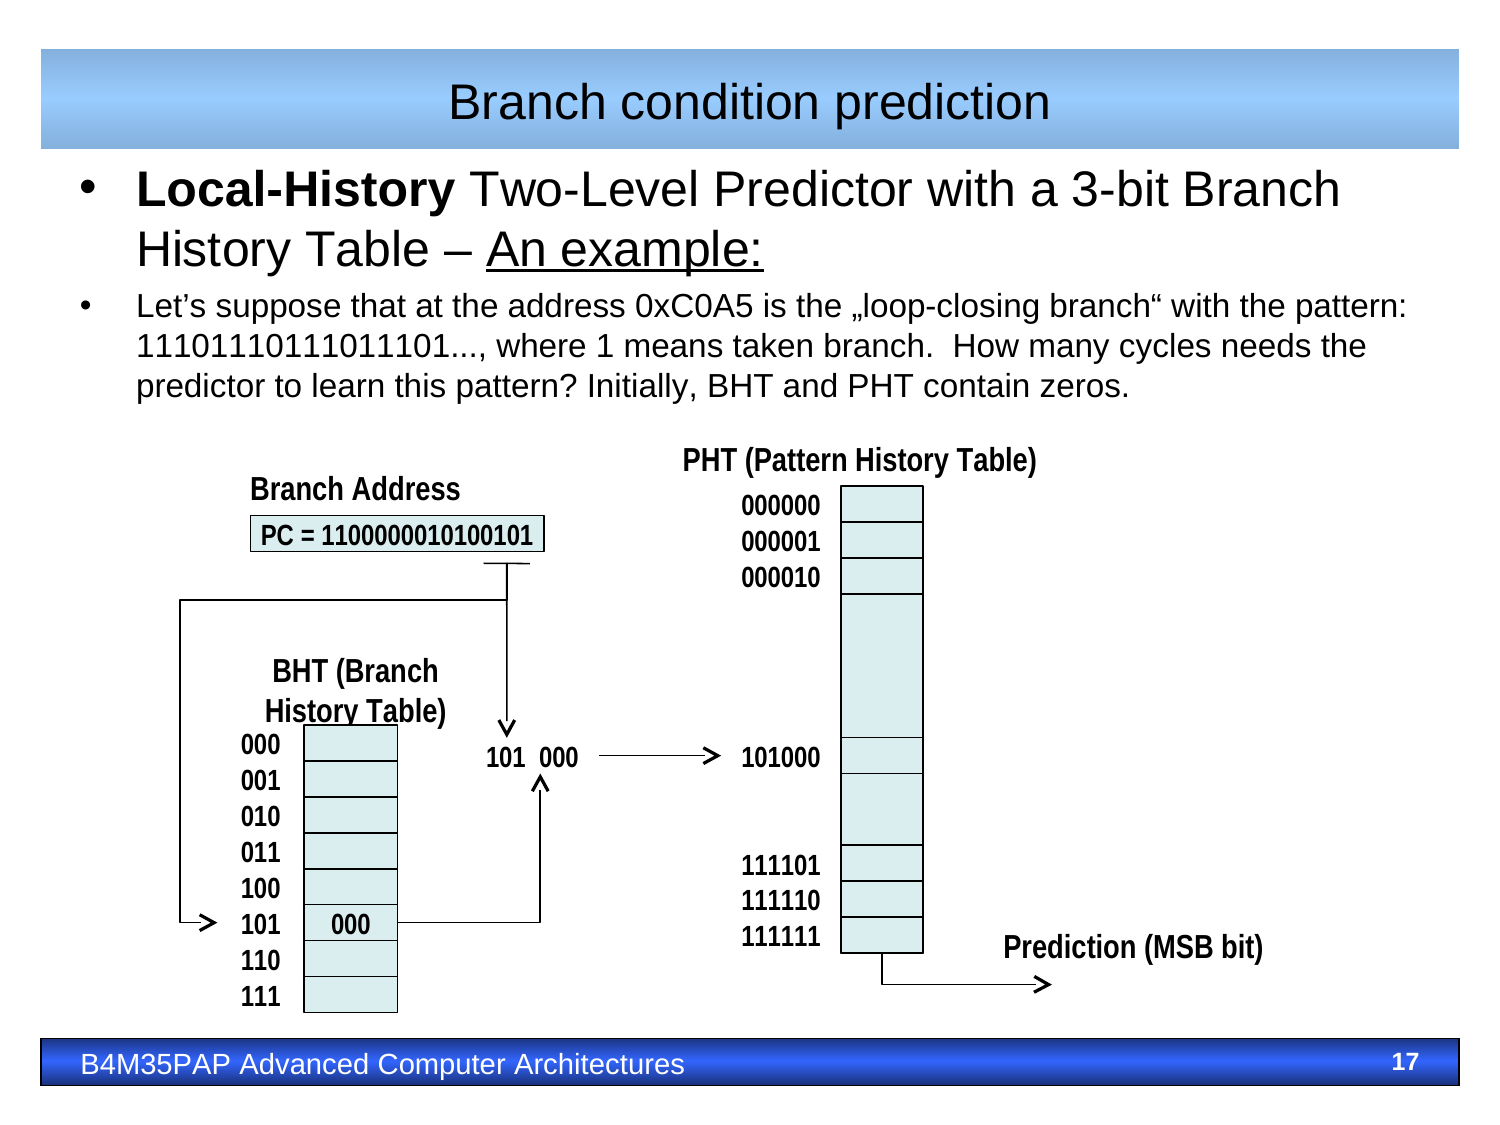

# Branch condition prediction
Local-History Two-Level Predictor with a 3-bit Branch History Table – An example:
Let’s suppose that at the address 0xC0A5 is the „loop-closing branch“ with the pattern: 11101110111011101..., where 1 means taken branch. How many cycles needs the predictor to learn this pattern? Initially, BHT and PHT contain zeros.
PHT (Pattern History Table)
Branch Address
000000
PC = 1100000010100101
000001
000010
BHT (Branch History Table)
000
101 000
101000
001
010
011
111101
100
111110
101
000
111111
Prediction (MSB bit)
110
111